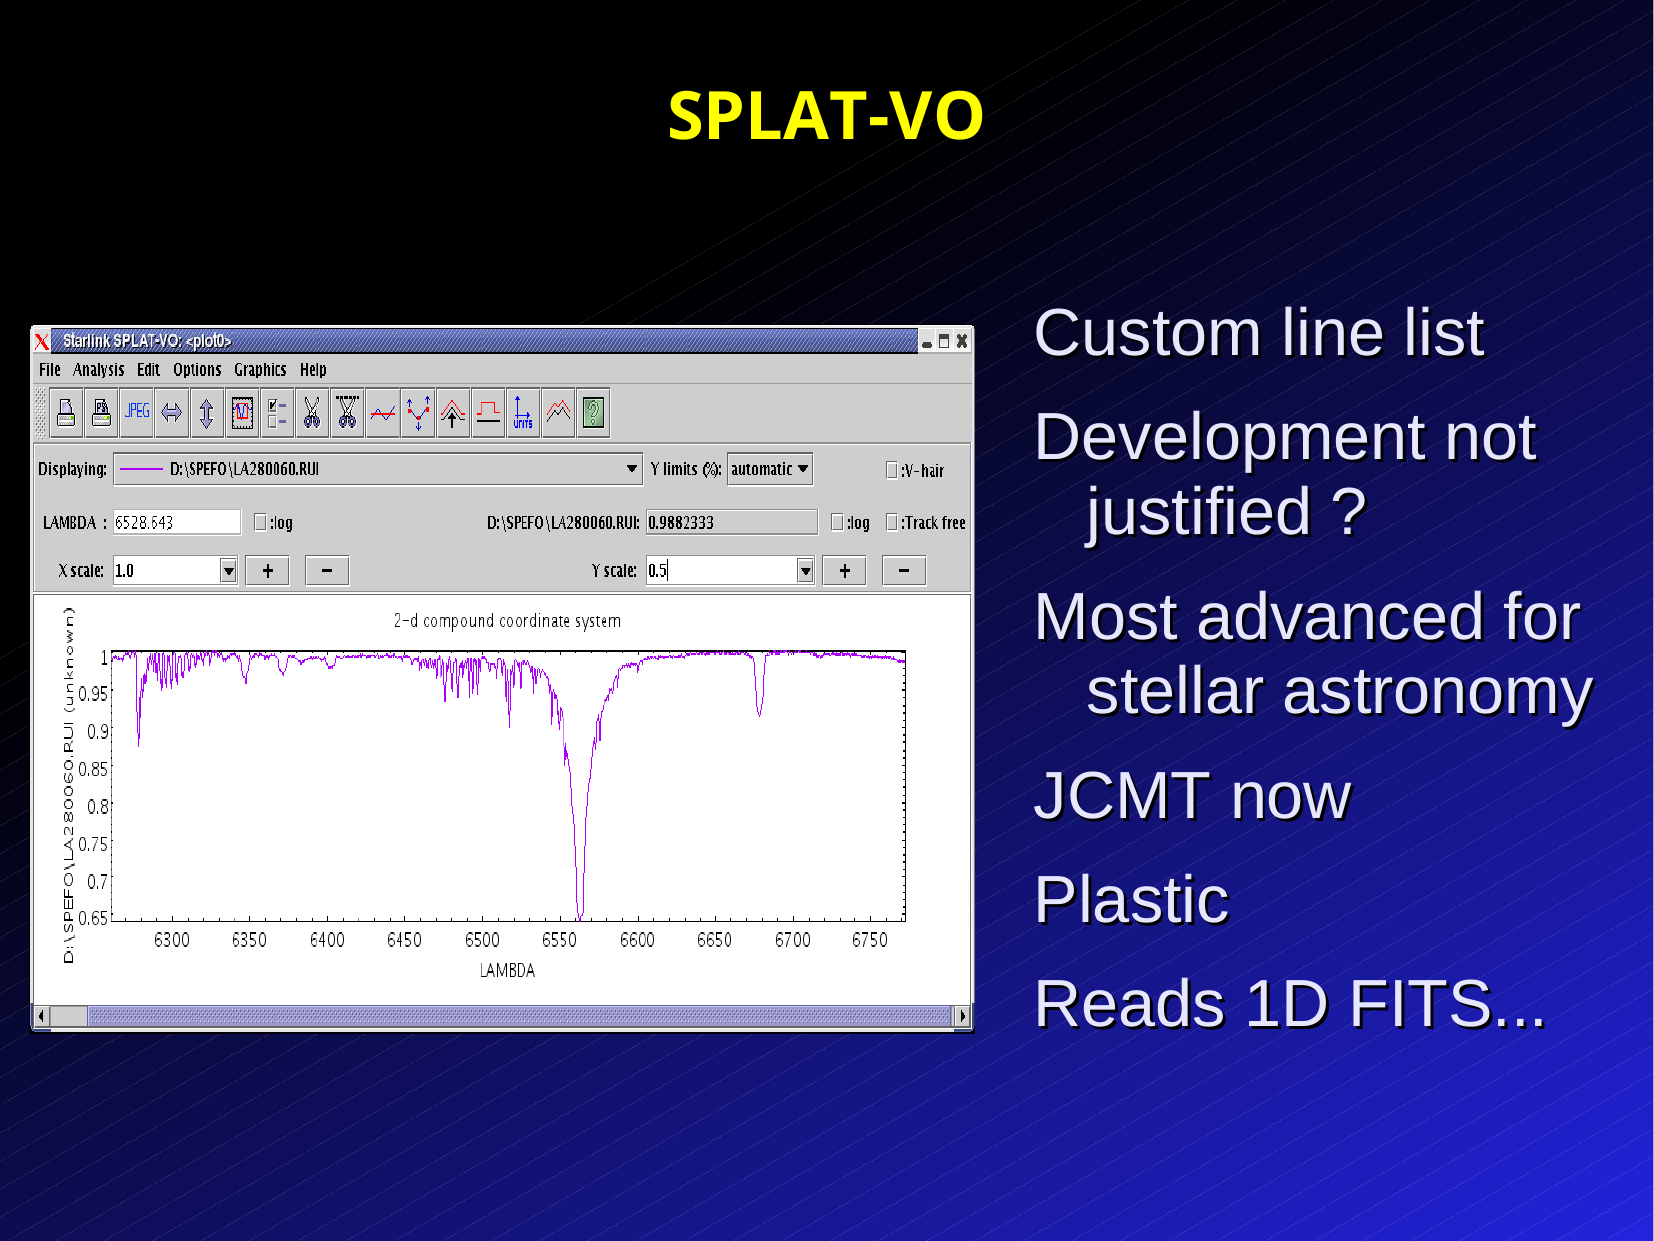

# SPLAT-VO
Custom line list
Development not justified ?
Most advanced for stellar astronomy
JCMT now
Plastic
Reads 1D FITS...